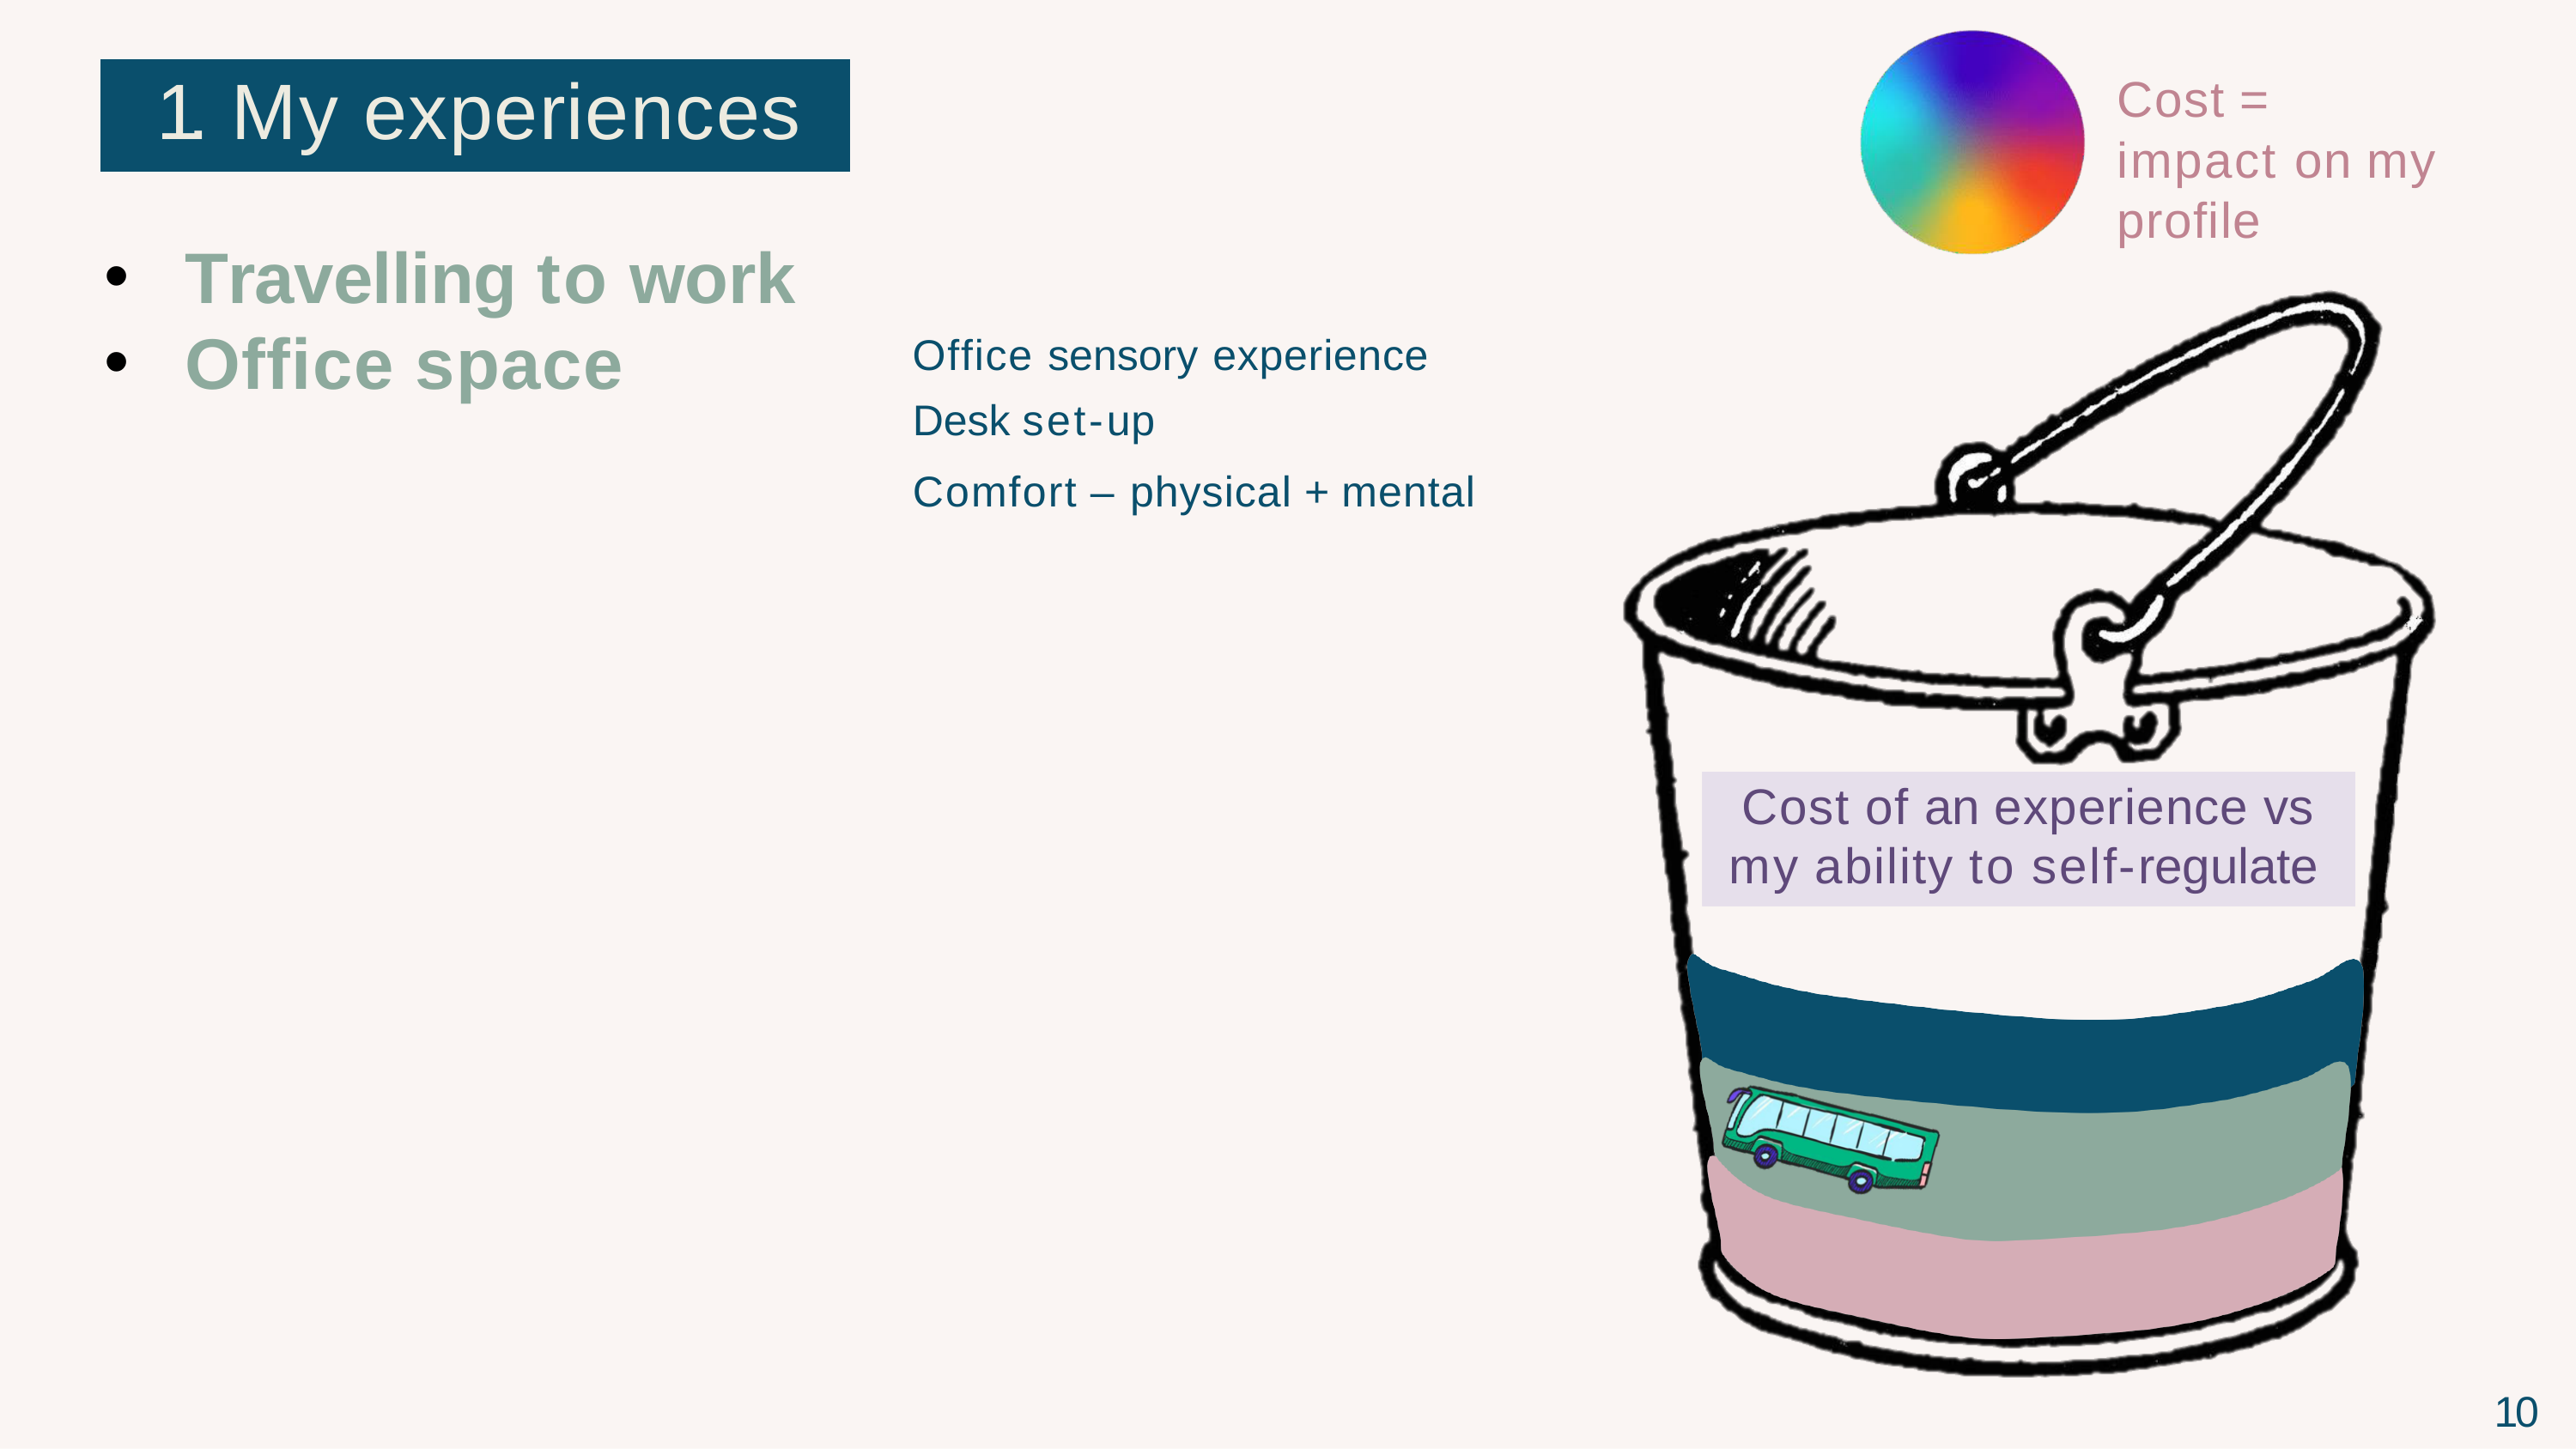

# 1. My experiences
Cost = impact on my profile
Travelling to work
Office space
Office sensory experience Desk set-up
Comfort – physical + mental
Cost of an experience vs
my ability to self-regulate
10.